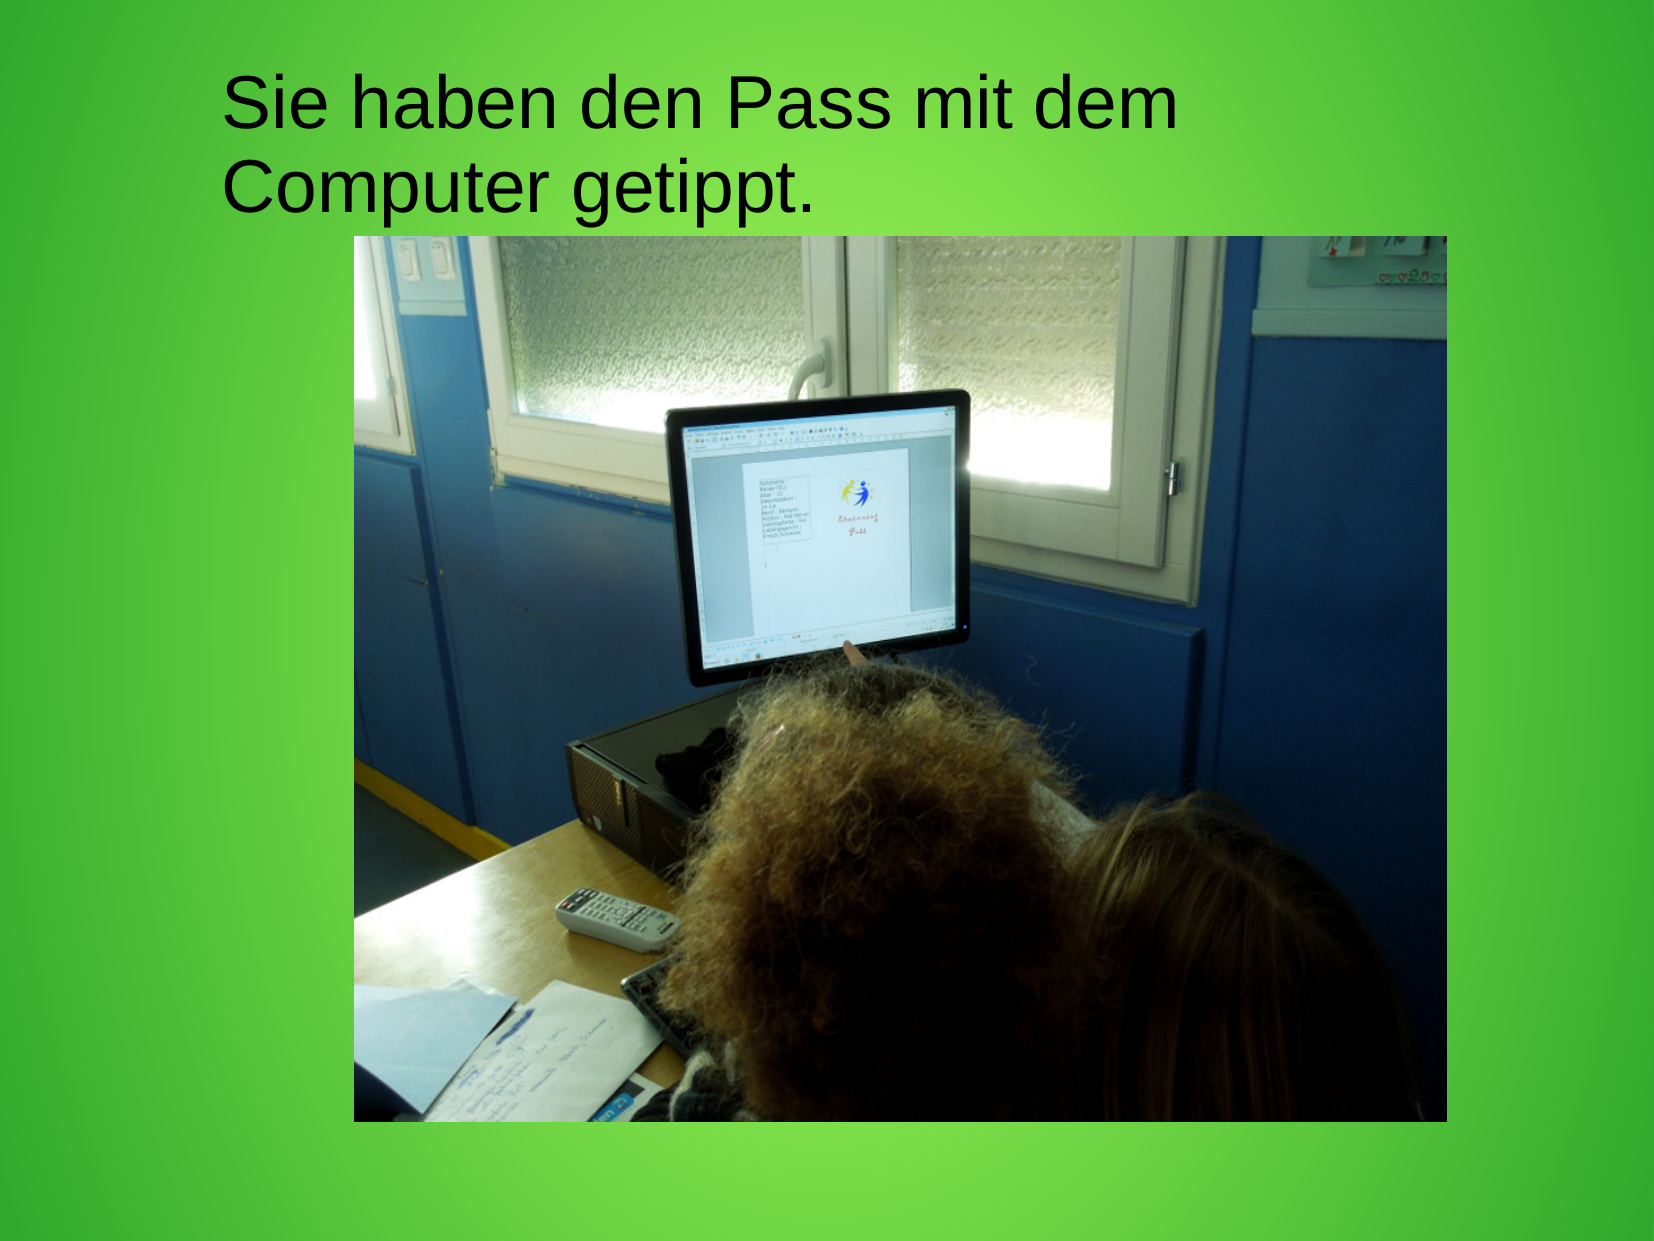

Sie haben den Pass mit dem Computer getippt.